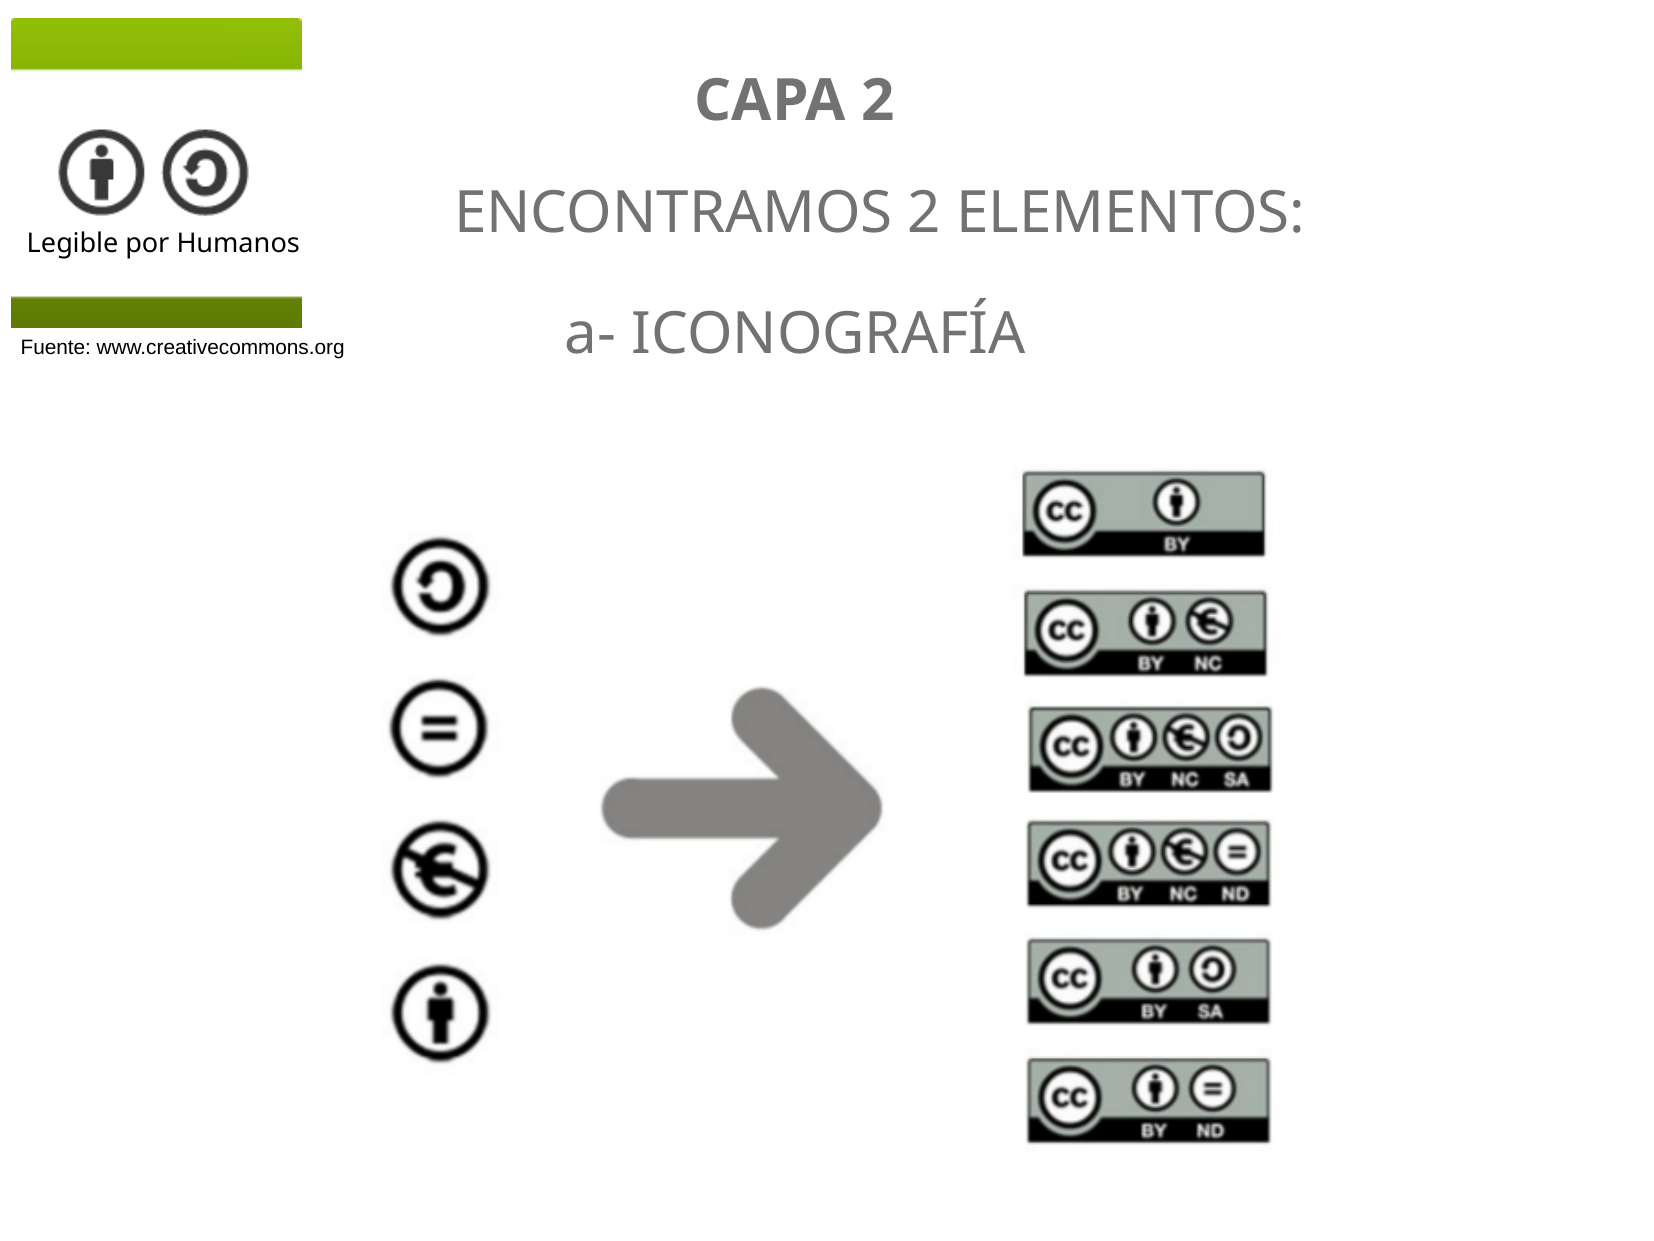

CAPA 2
ENCONTRAMOS 2 ELEMENTOS:
Legible por Humanos
a- ICONOGRAFÍA
Fuente: www.creativecommons.org